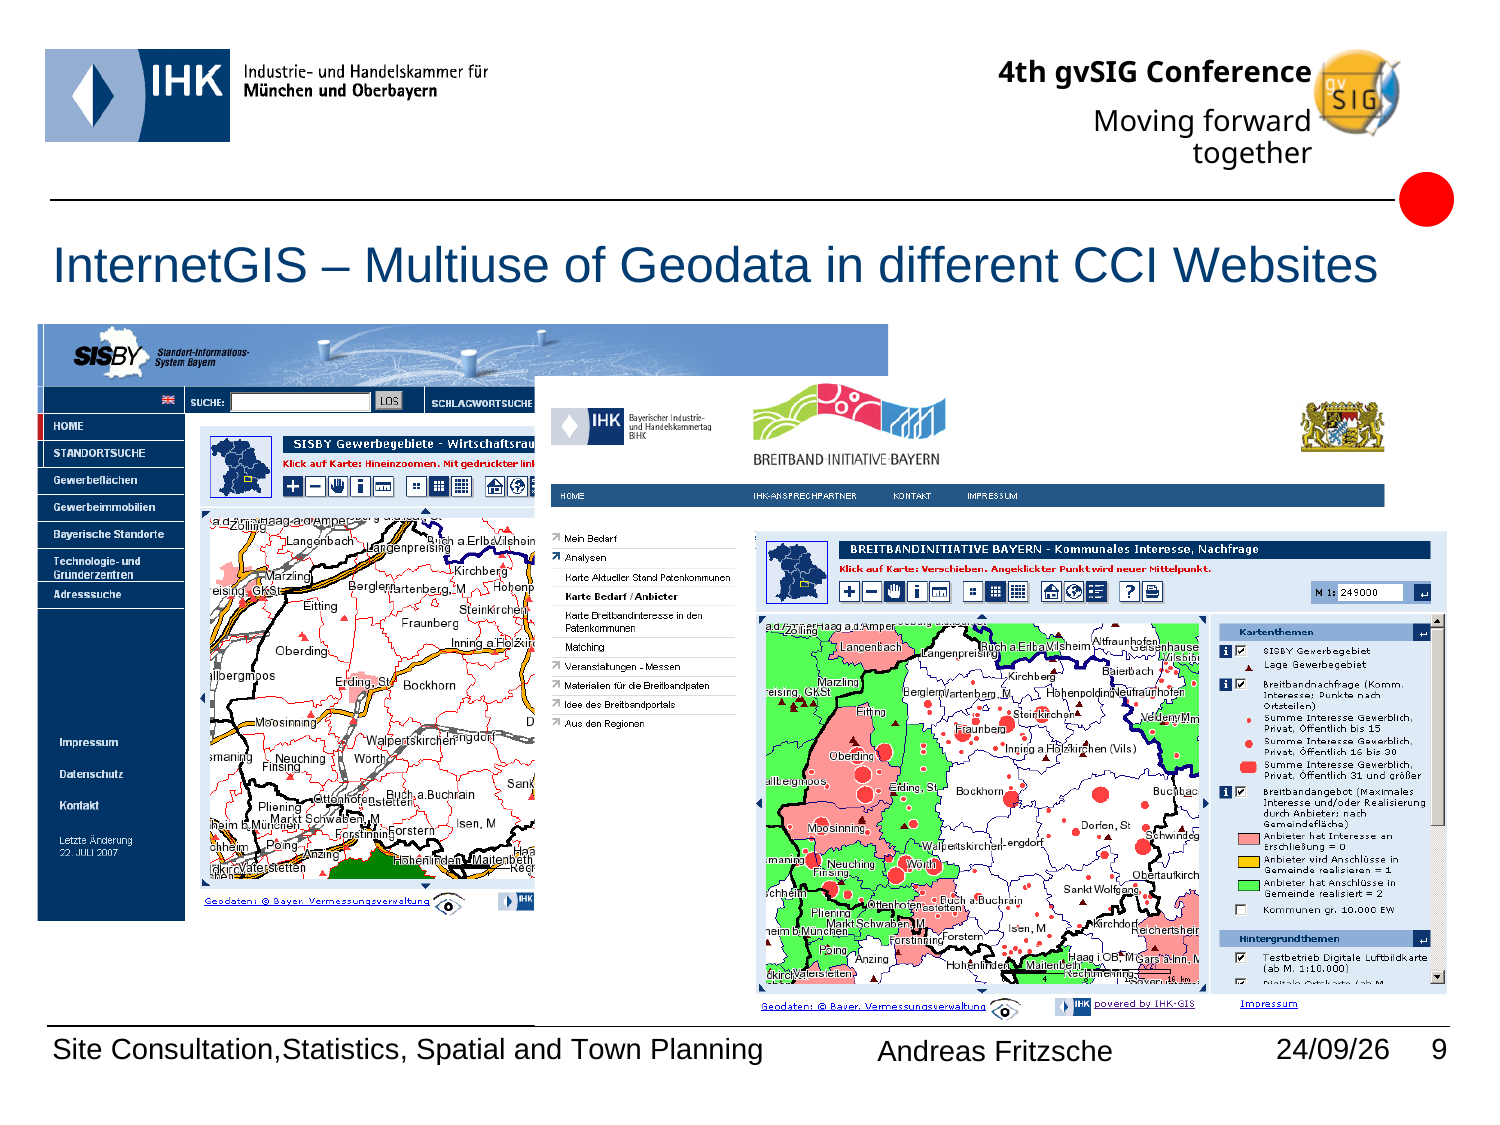

InternetGIS – Multiuse of Geodata in different CCI Websites
9